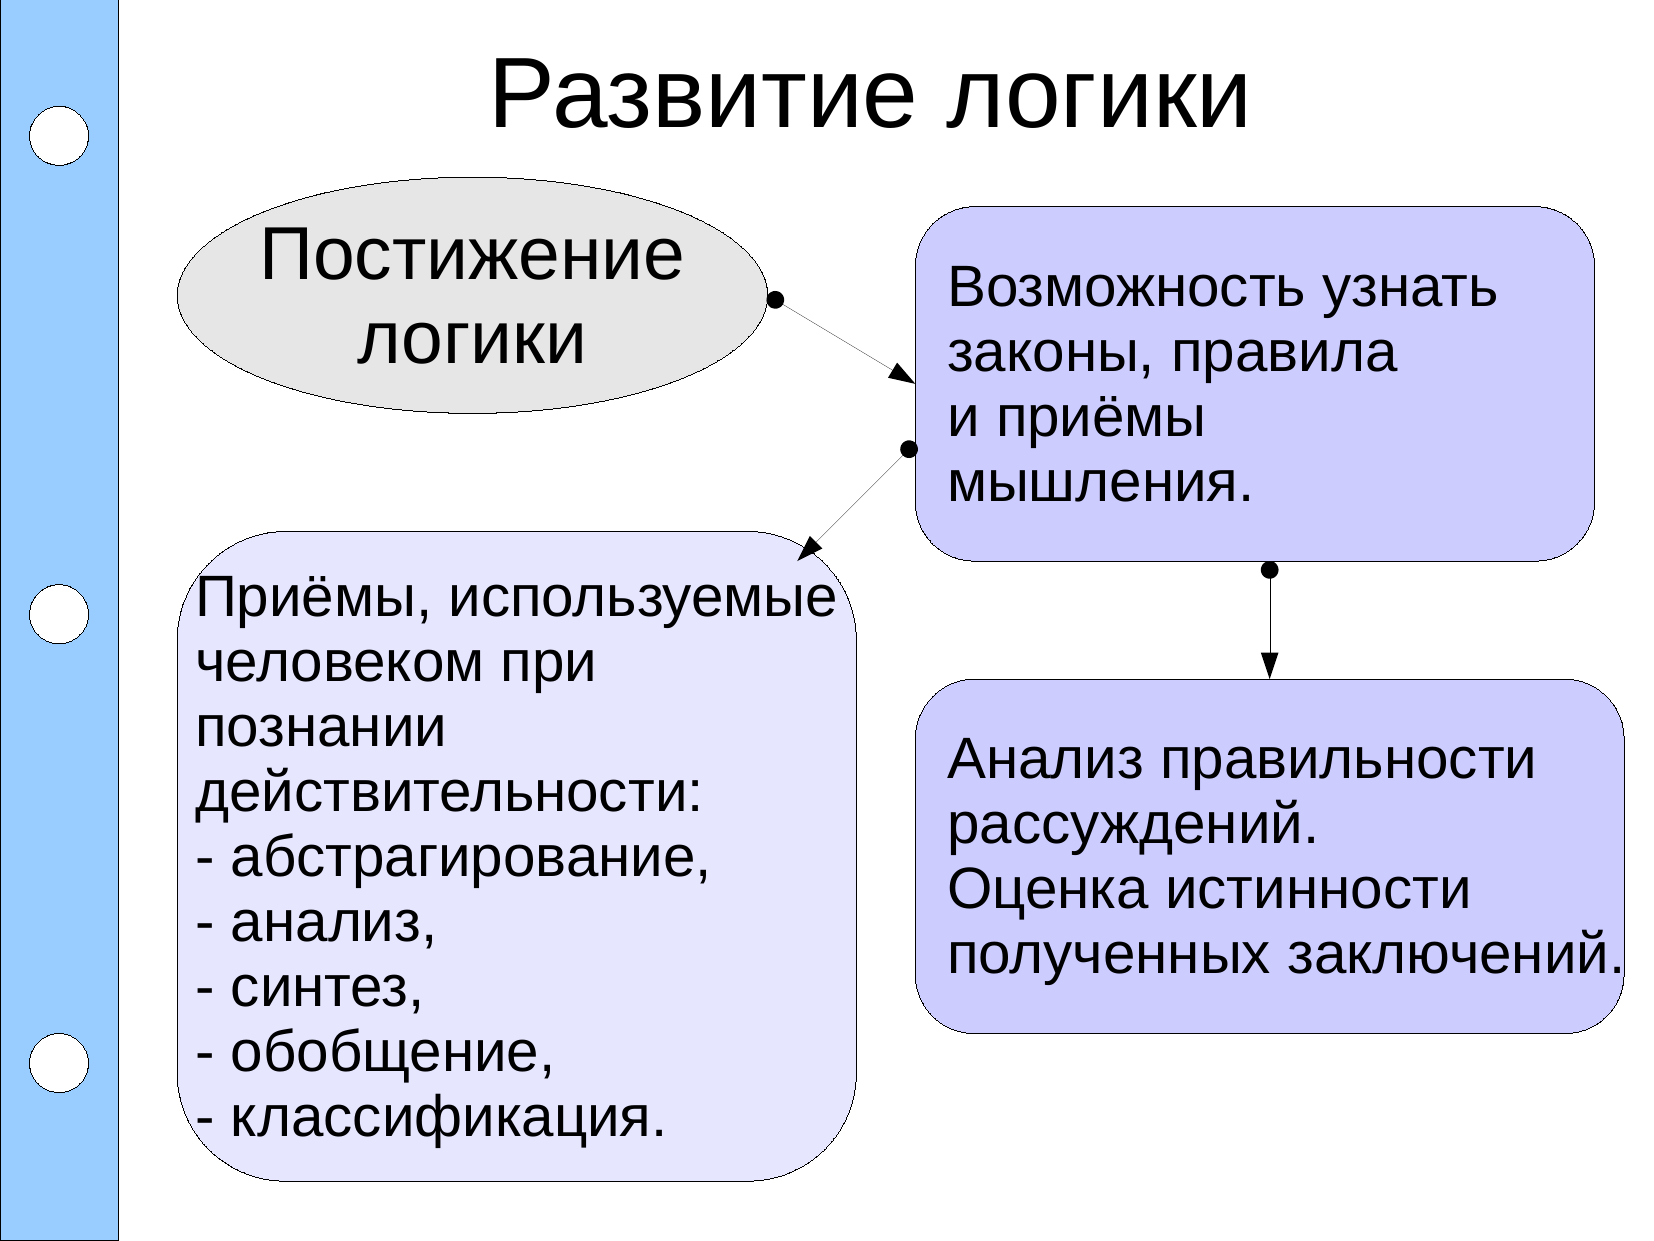

Развитие логики
Постижение
логики
Возможность узнать
законы, правила
и приёмы
мышления.
Приёмы, используемые
человеком при
познании
действительности:
- абстрагирование,
- анализ,
- синтез,
- обобщение,
- классификация.
Анализ правильности
рассуждений.
Оценка истинности
полученных заключений.